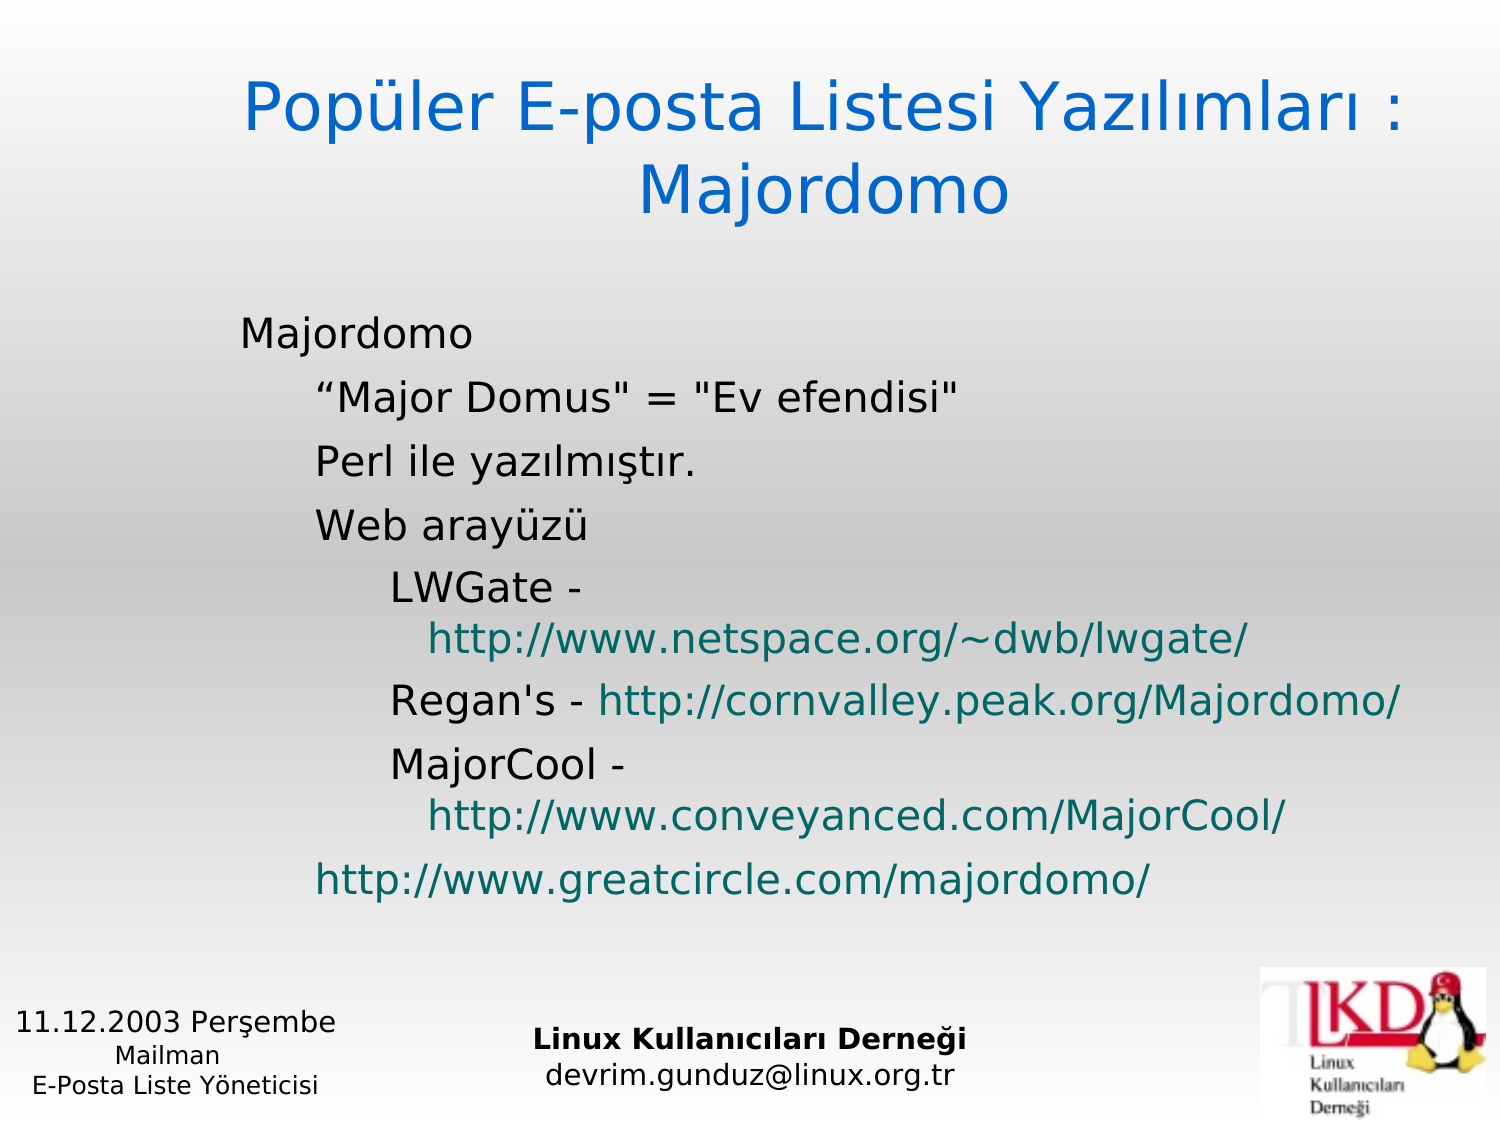

# Popüler E-posta Listesi Yazılımları : Majordomo
Majordomo
“Major Domus" = "Ev efendisi"
Perl ile yazılmıştır.
Web arayüzü
LWGate - http://www.netspace.org/~dwb/lwgate/
Regan's - http://cornvalley.peak.org/Majordomo/
MajorCool - http://www.conveyanced.com/MajorCool/
http://www.greatcircle.com/majordomo/